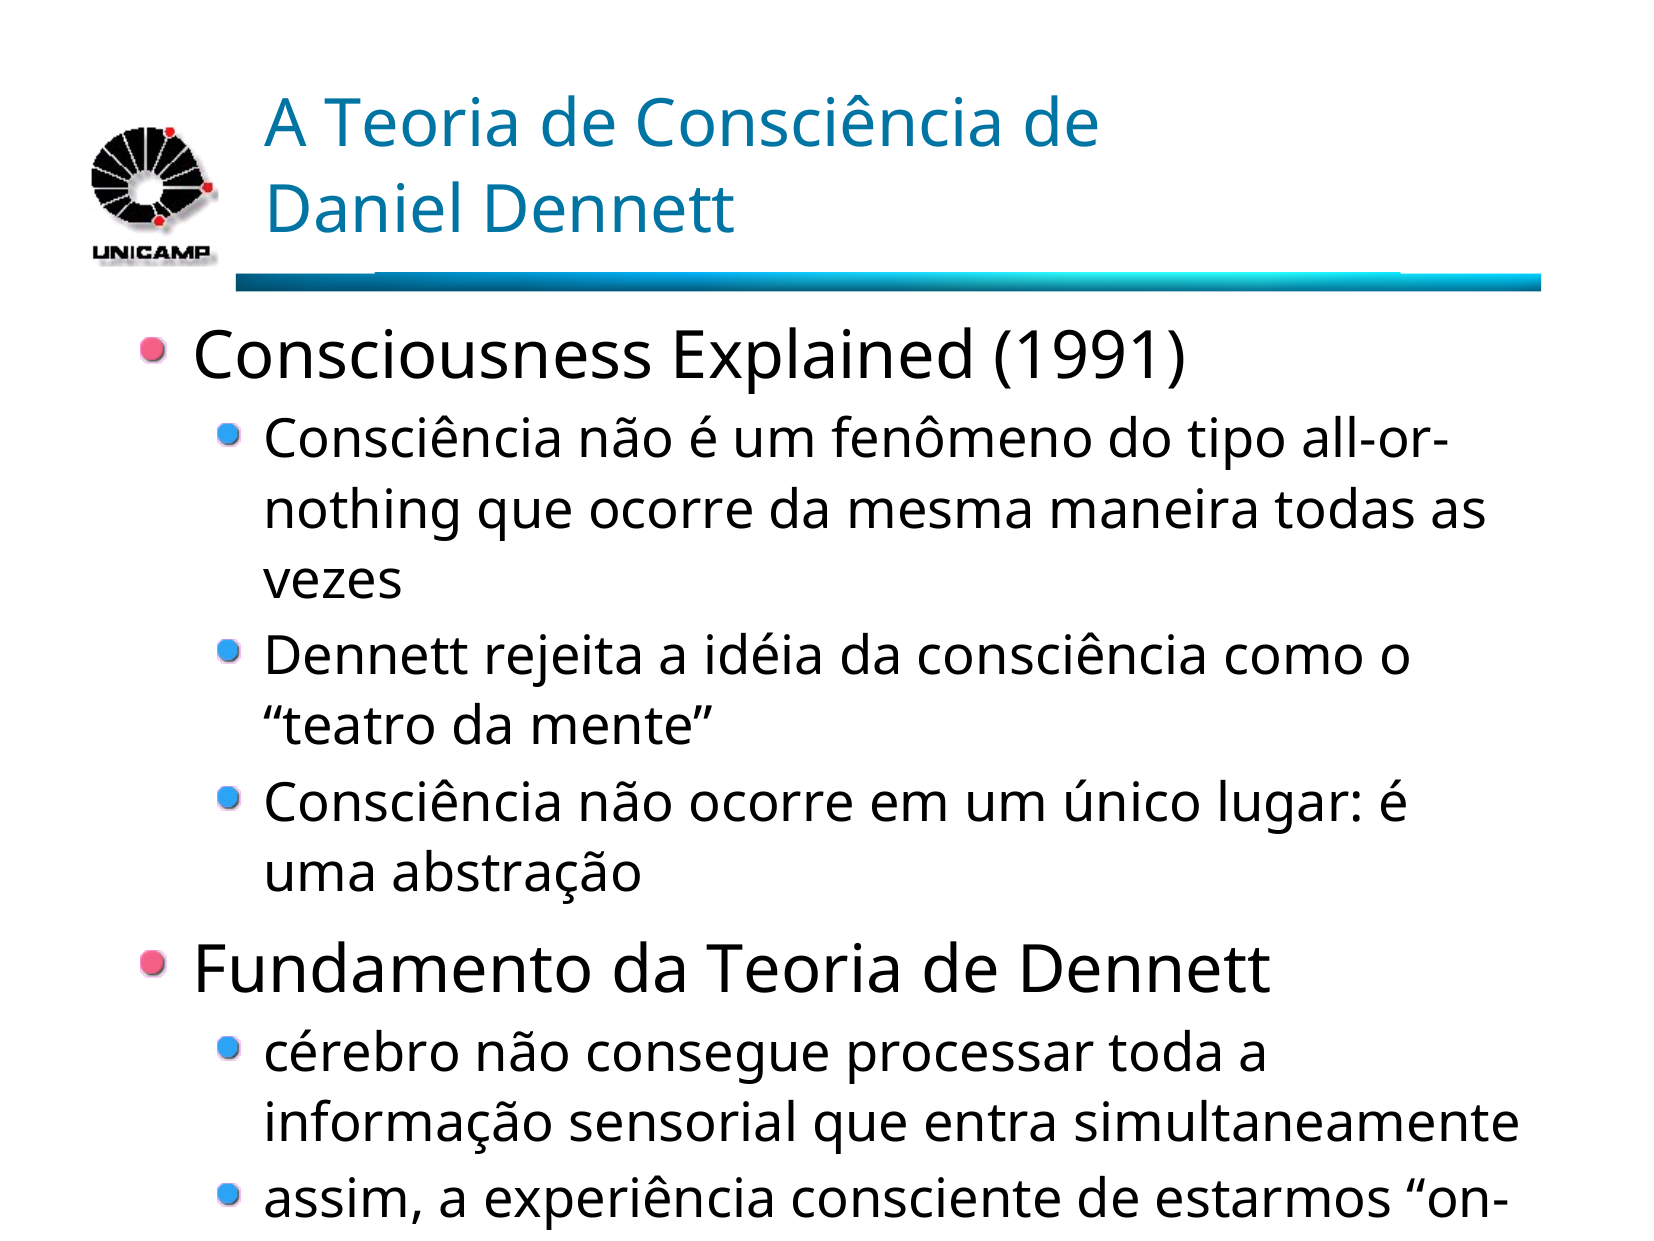

# A Teoria de Consciência de Daniel Dennett
Consciousness Explained (1991)
Consciência não é um fenômeno do tipo all-or-nothing que ocorre da mesma maneira todas as vezes
Dennett rejeita a idéia da consciência como o “teatro da mente”
Consciência não ocorre em um único lugar: é uma abstração
Fundamento da Teoria de Dennett
cérebro não consegue processar toda a informação sensorial que entra simultaneamente
assim, a experiência consciente de estarmos “on-line” é somente uma ilusão